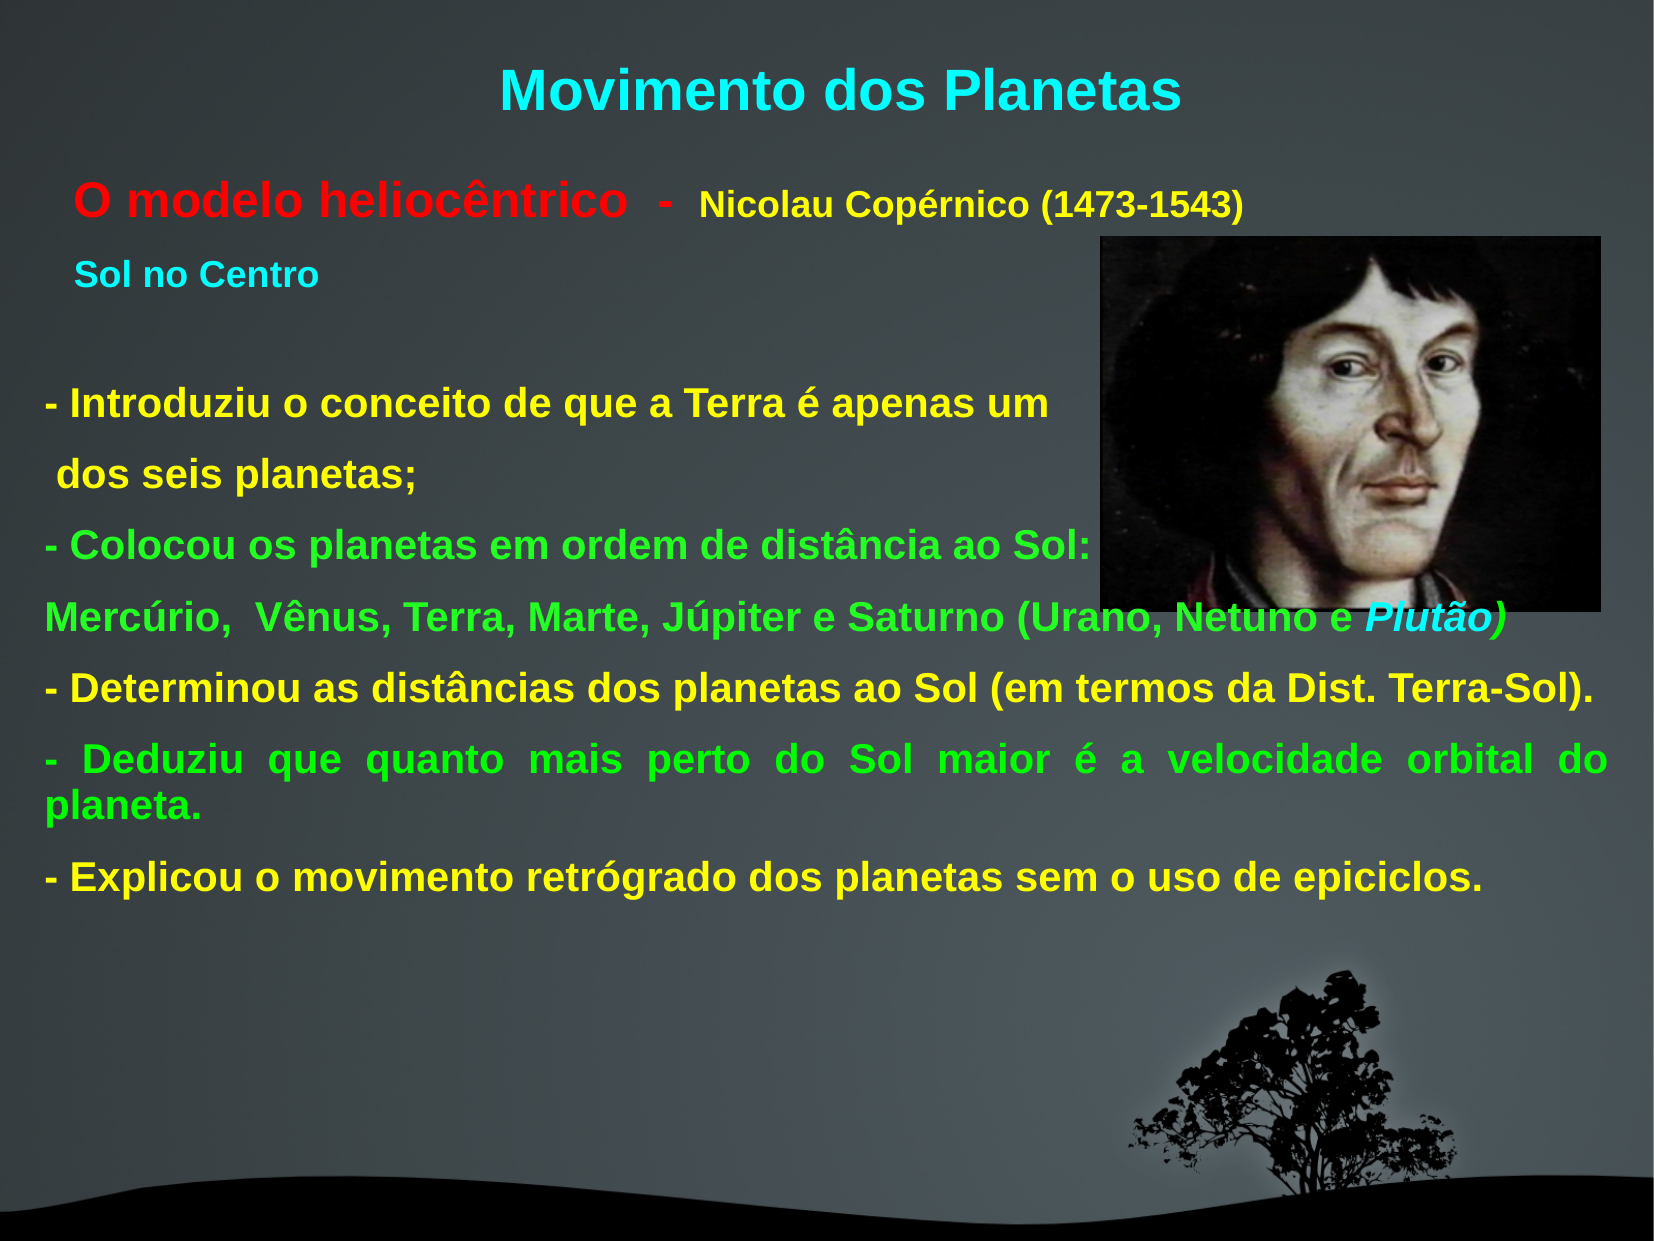

Movimento dos Planetas
O modelo heliocêntrico - Nicolau Copérnico (1473-1543)
Sol no Centro
- Introduziu o conceito de que a Terra é apenas um
 dos seis planetas;
- Colocou os planetas em ordem de distância ao Sol:
Mercúrio, Vênus, Terra, Marte, Júpiter e Saturno (Urano, Netuno e Plutão)
- Determinou as distâncias dos planetas ao Sol (em termos da Dist. Terra-Sol).
- Deduziu que quanto mais perto do Sol maior é a velocidade orbital do planeta.
- Explicou o movimento retrógrado dos planetas sem o uso de epiciclos.